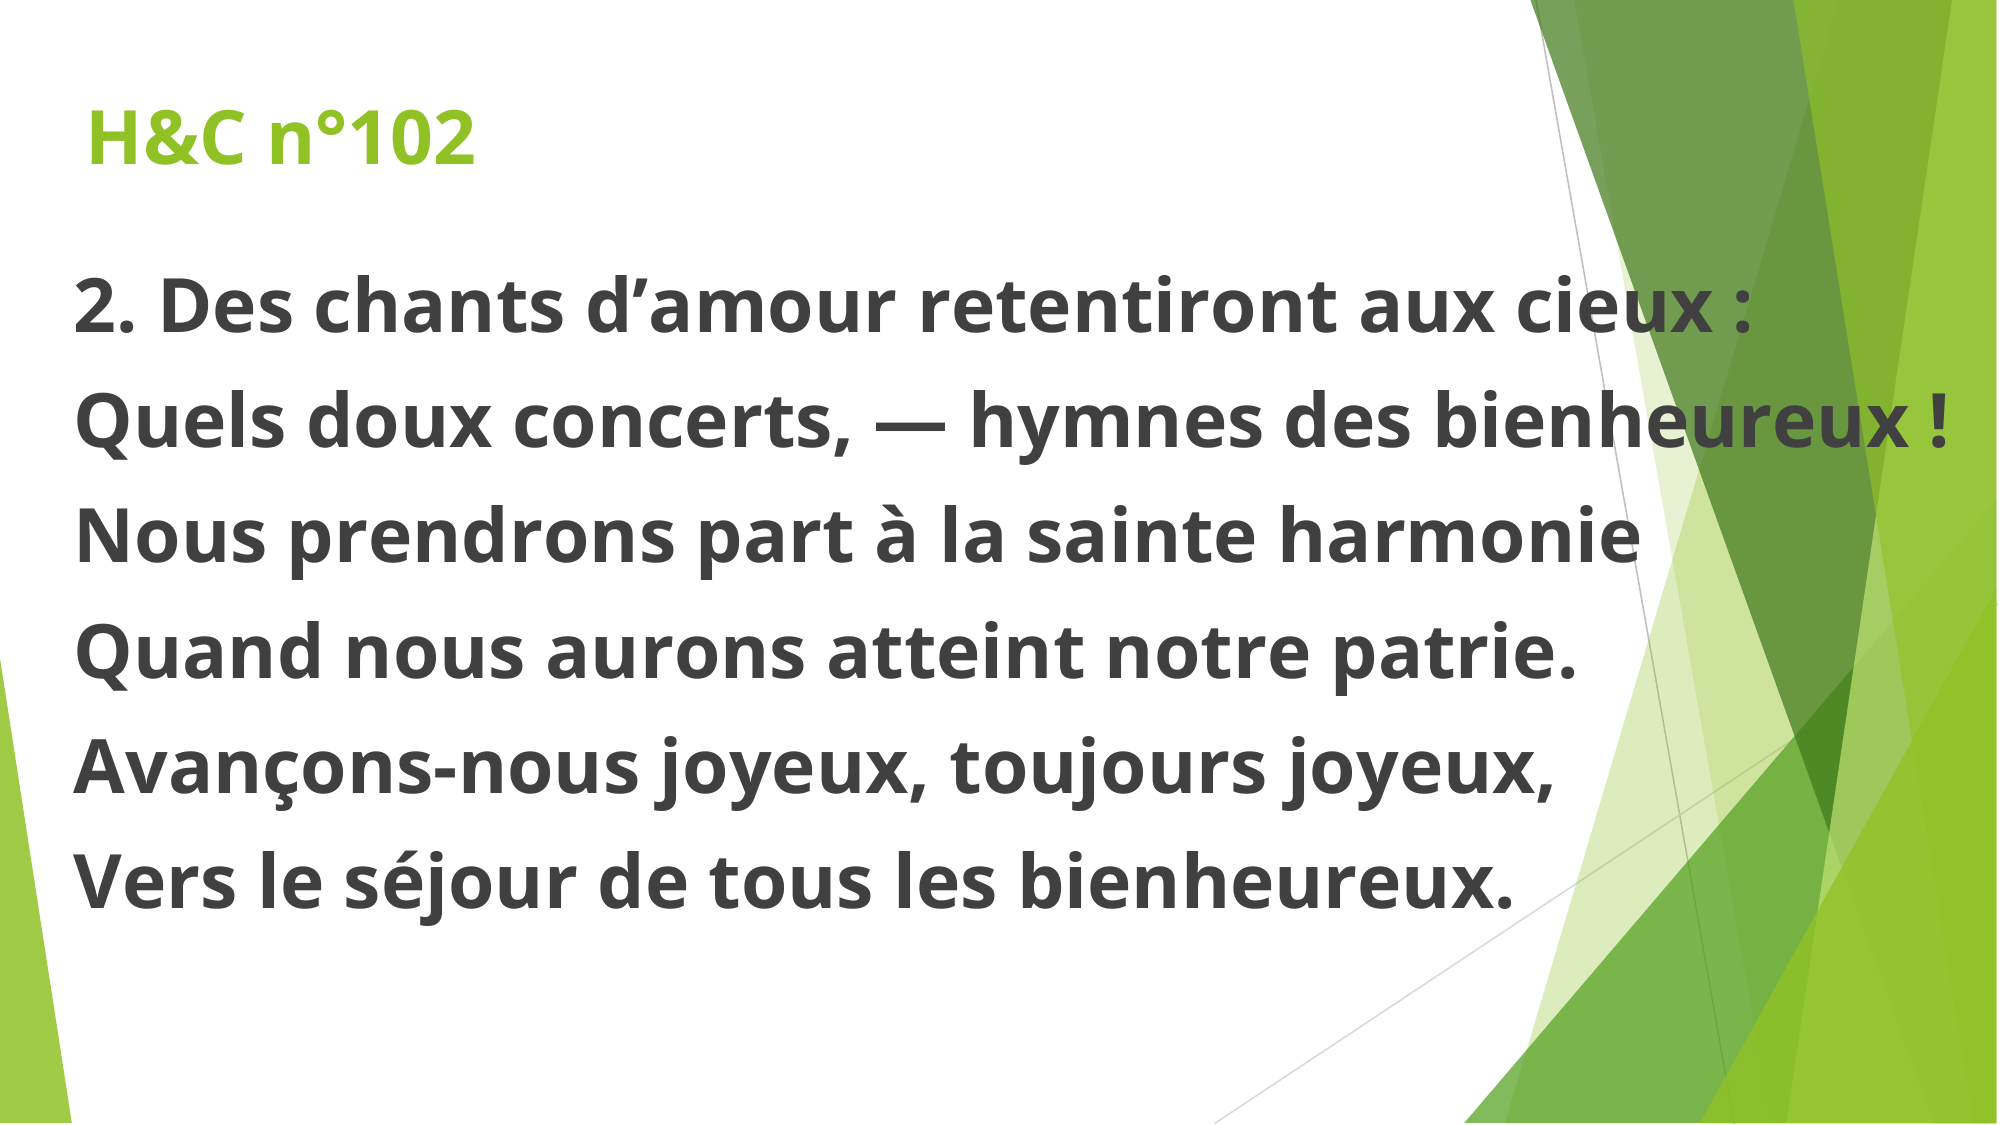

H&C n°102
2. Des chants d’amour retentiront aux cieux :
Quels doux concerts, — hymnes des bienheureux !
Nous prendrons part à la sainte harmonie
Quand nous aurons atteint notre patrie.
Avançons-nous joyeux, toujours joyeux,
Vers le séjour de tous les bienheureux.